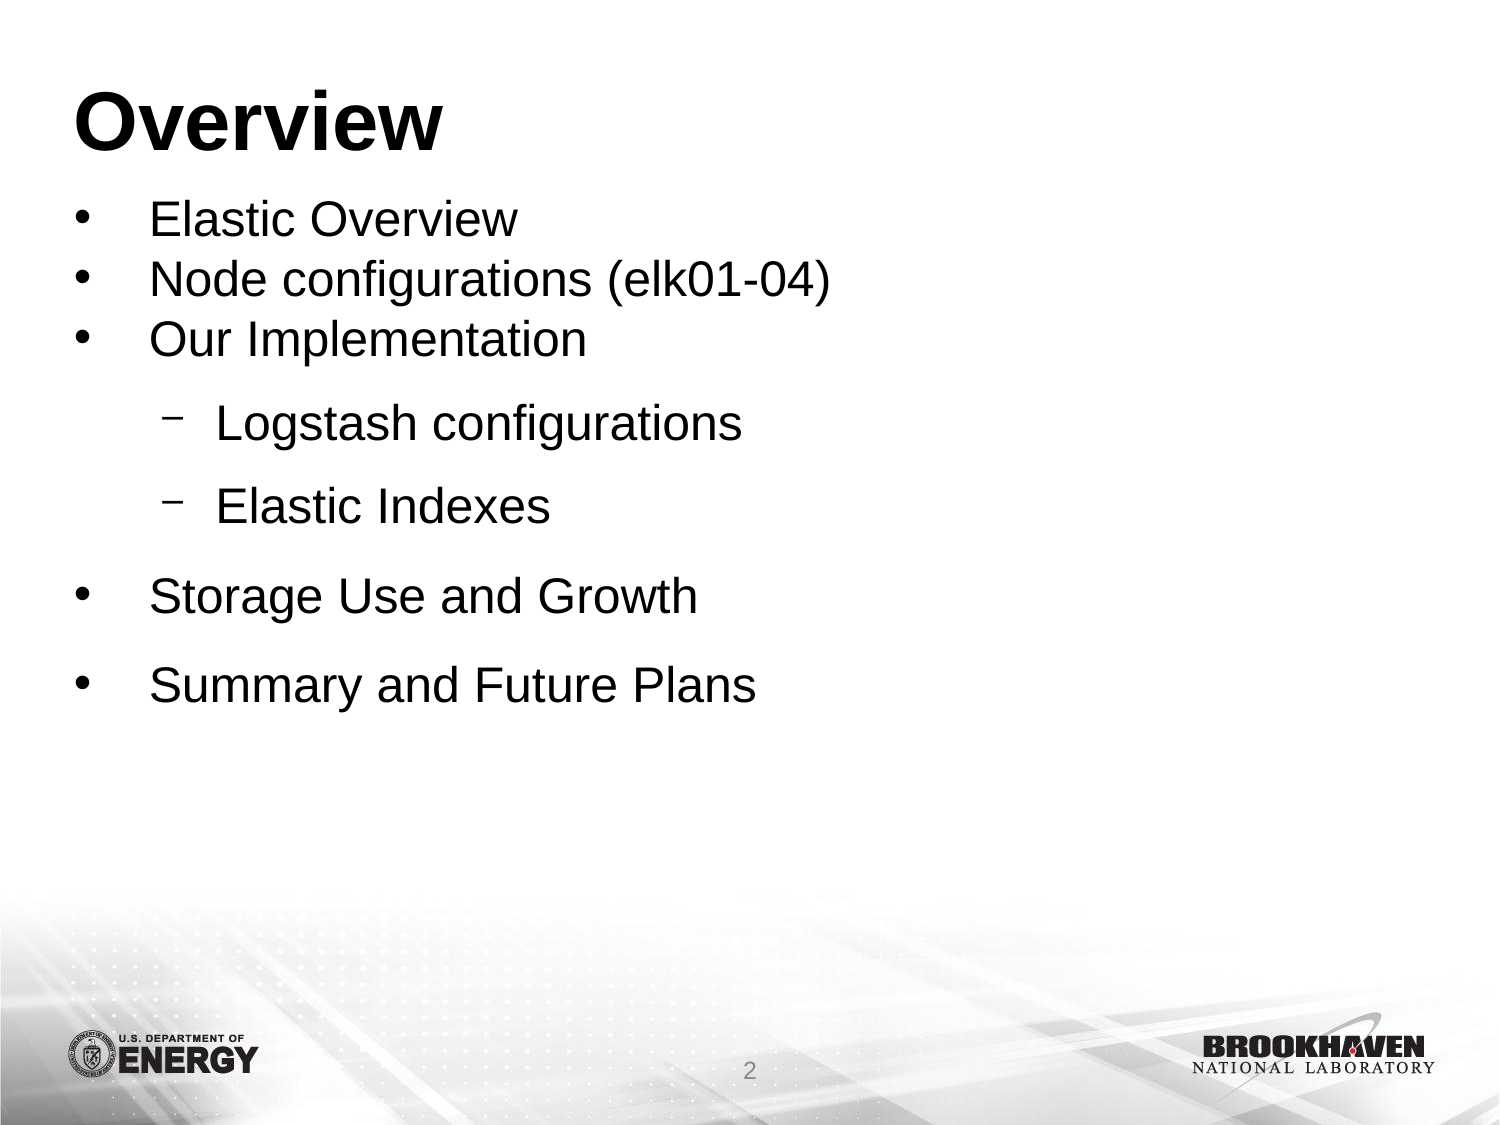

Overview
# Elastic Overview
Node configurations (elk01-04)
Our Implementation
Logstash configurations
Elastic Indexes
Storage Use and Growth
Summary and Future Plans